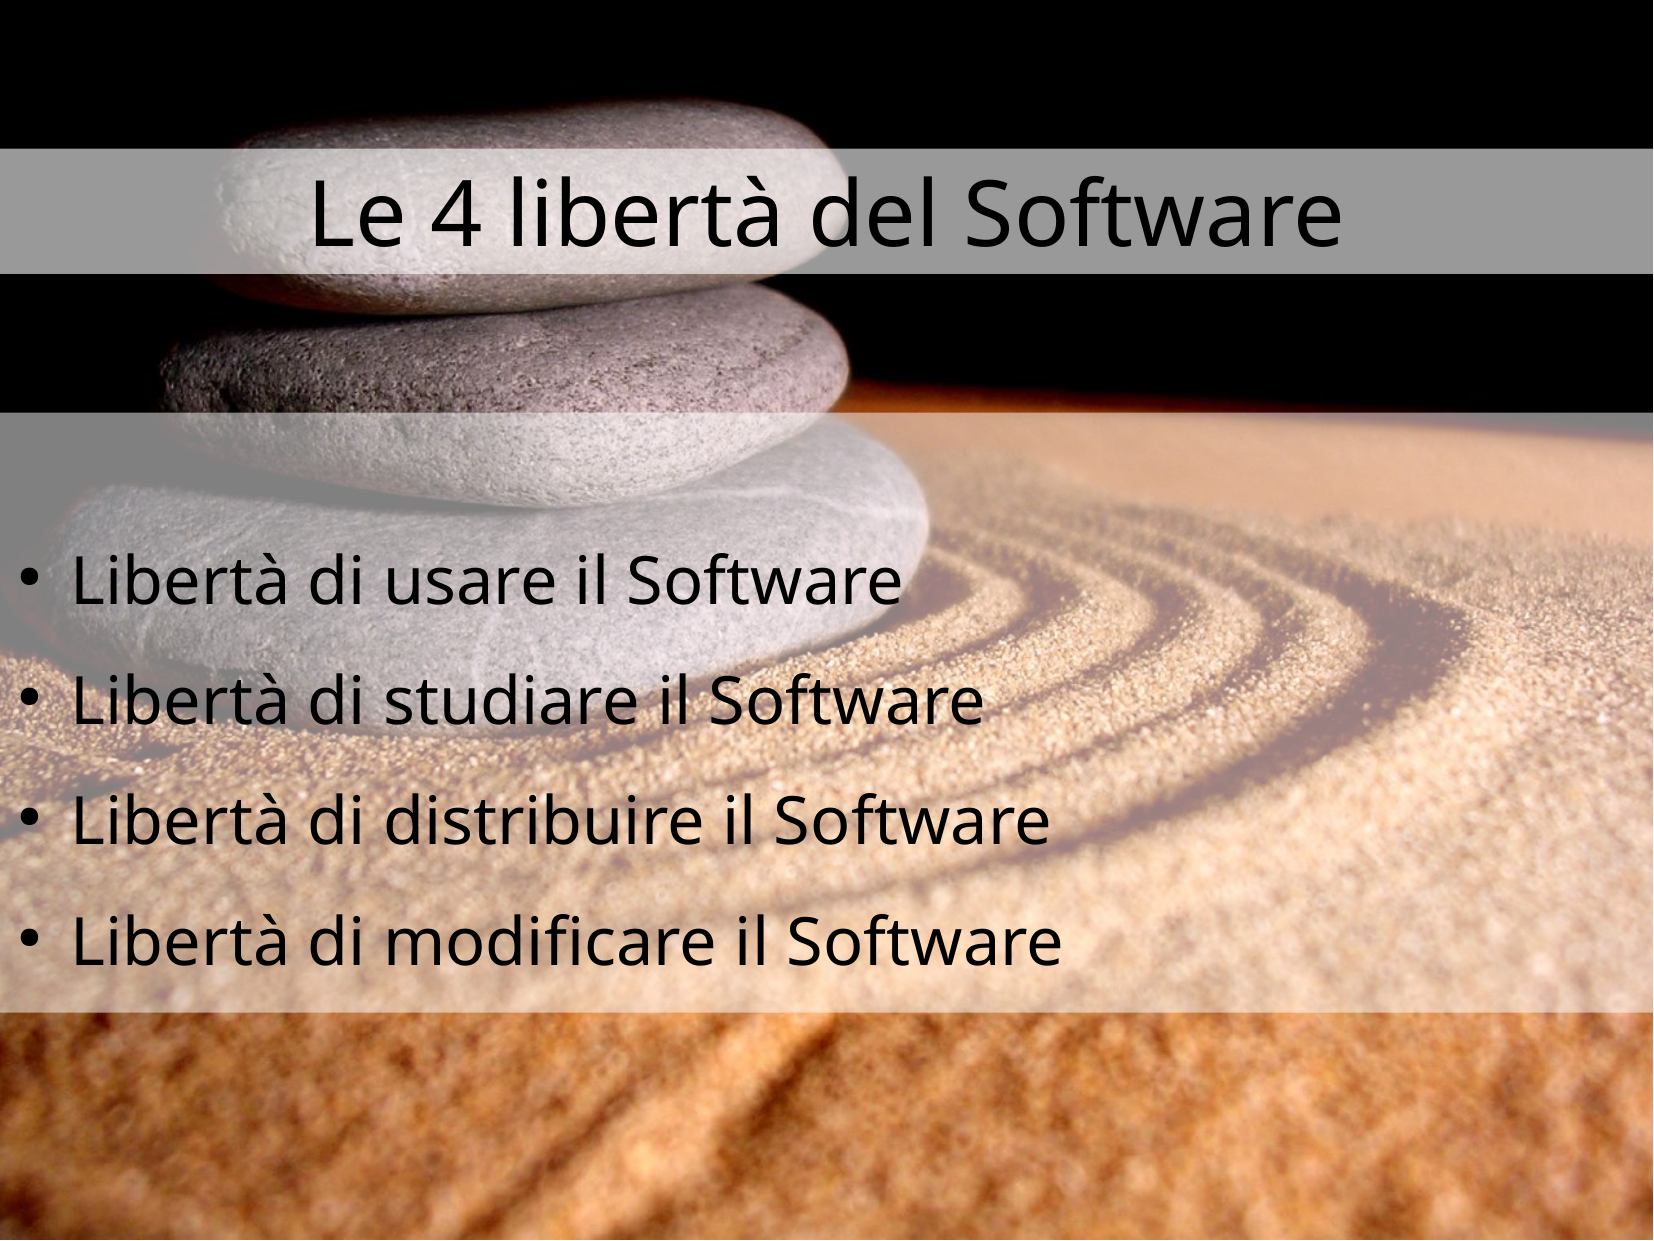

# Le 4 libertà del Software
Libertà di usare il Software
Libertà di studiare il Software
Libertà di distribuire il Software
Libertà di modificare il Software